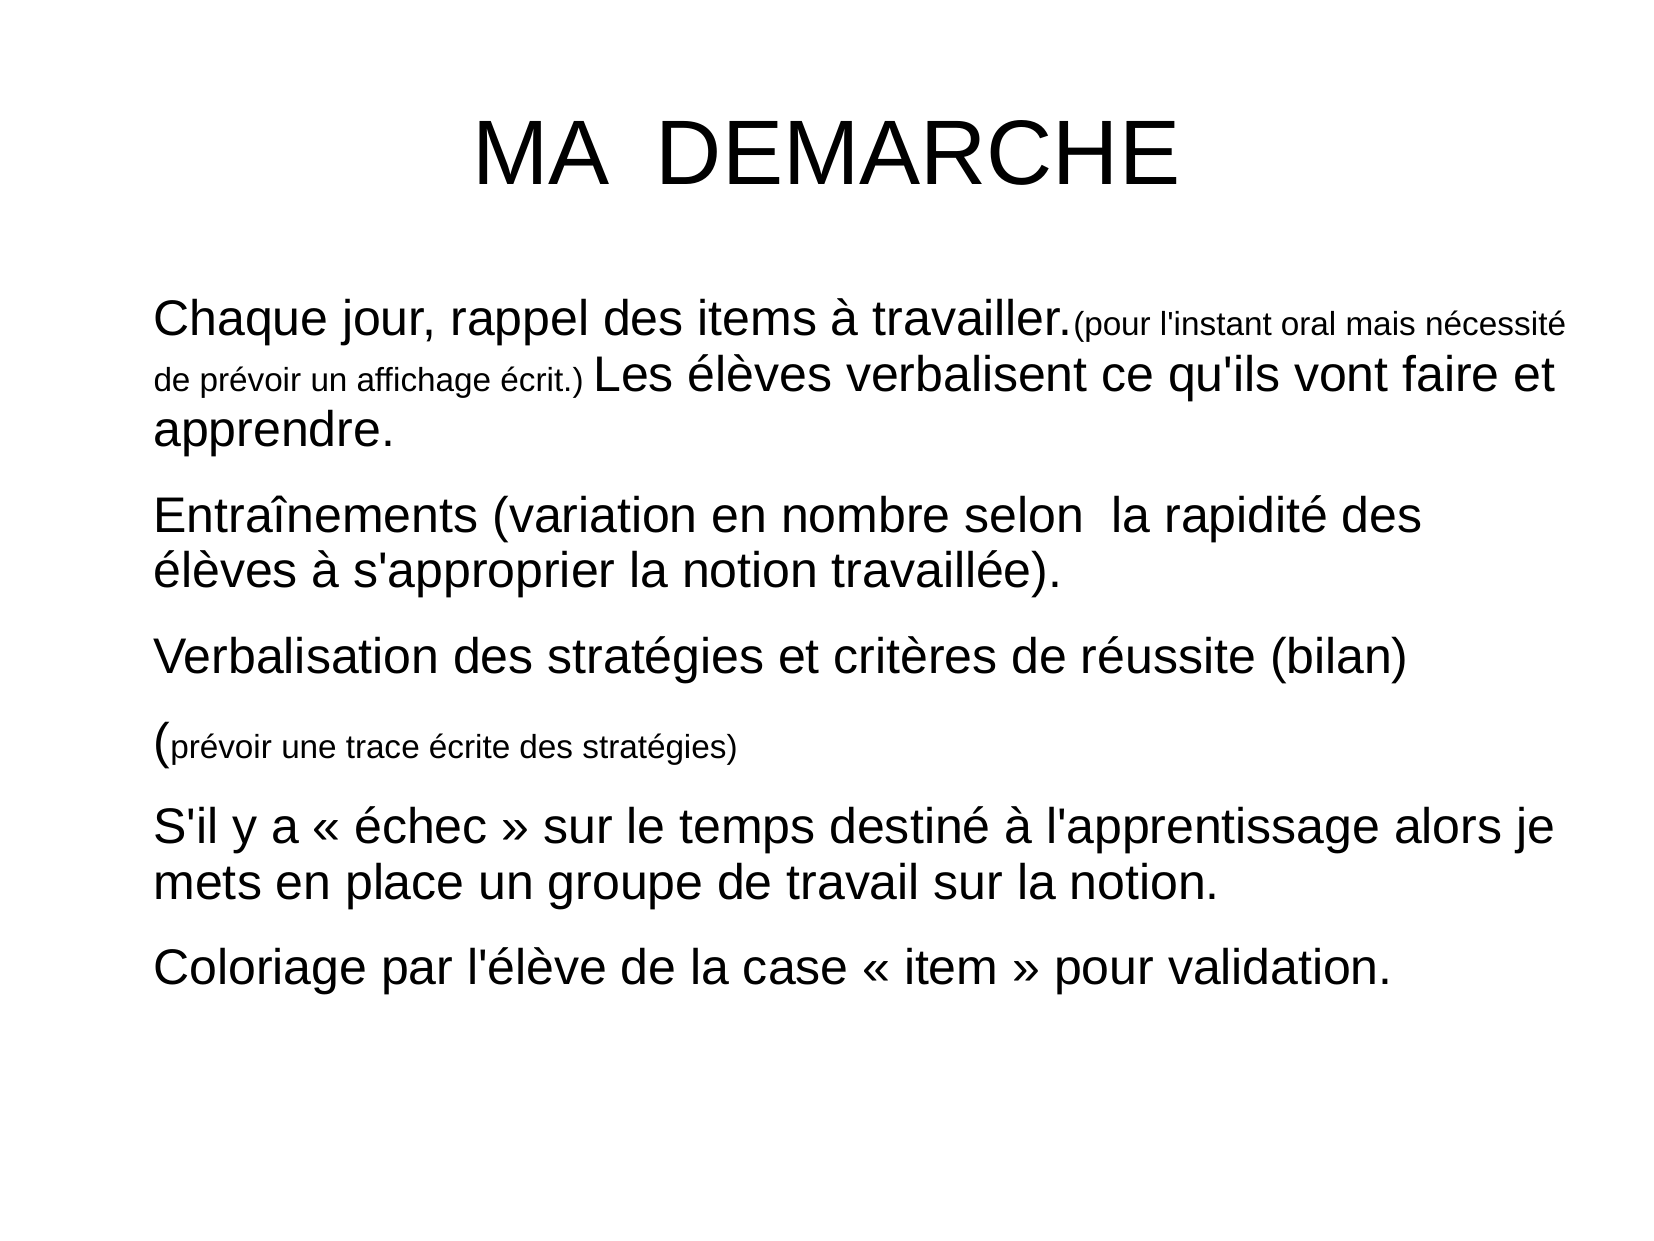

# MA DEMARCHE
Chaque jour, rappel des items à travailler.(pour l'instant oral mais nécessité de prévoir un affichage écrit.) Les élèves verbalisent ce qu'ils vont faire et apprendre.
Entraînements (variation en nombre selon la rapidité des élèves à s'approprier la notion travaillée).
Verbalisation des stratégies et critères de réussite (bilan)
(prévoir une trace écrite des stratégies)
S'il y a « échec » sur le temps destiné à l'apprentissage alors je mets en place un groupe de travail sur la notion.
Coloriage par l'élève de la case « item » pour validation.